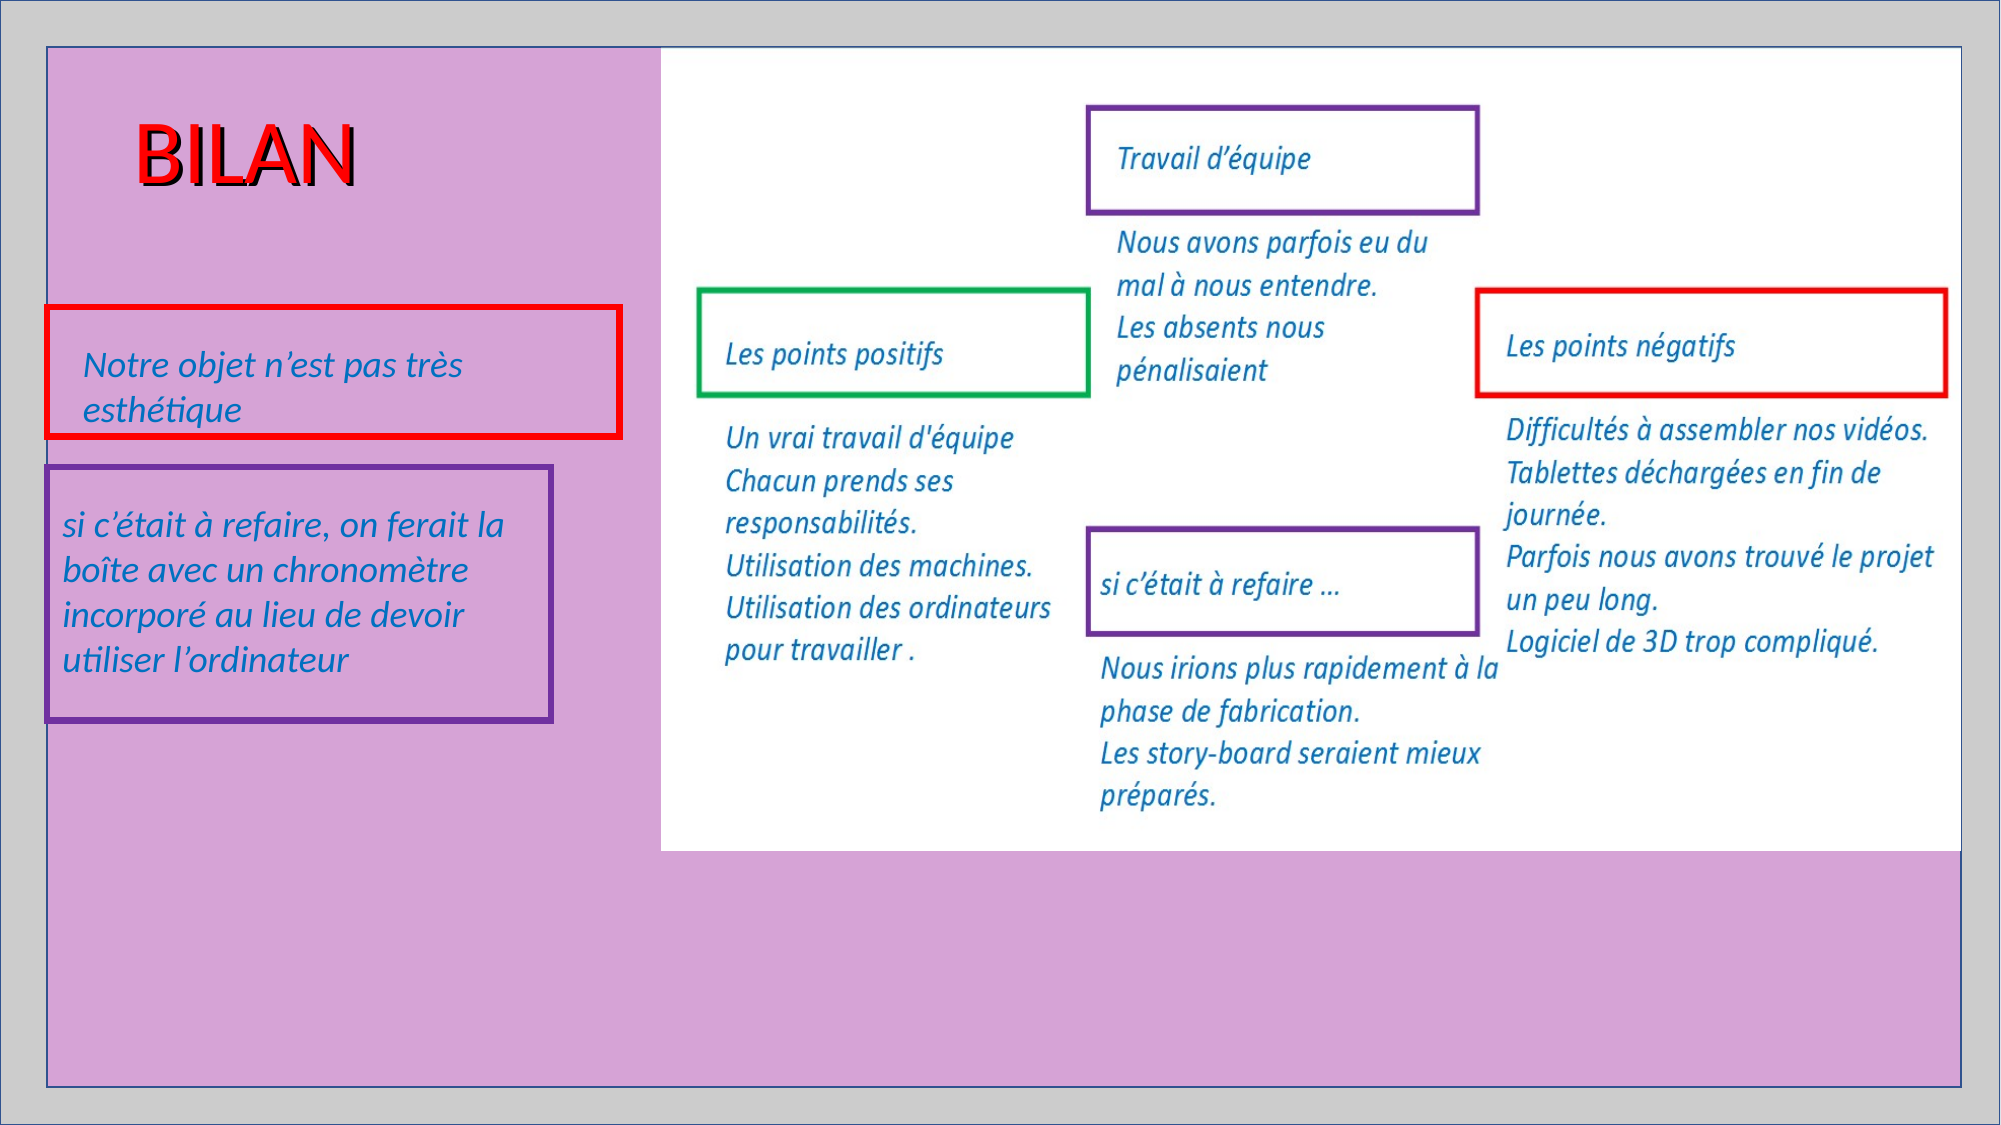

BILAN
Notre objet n’est pas très esthétique
si c’était à refaire, on ferait la boîte avec un chronomètre incorporé au lieu de devoir utiliser l’ordinateur